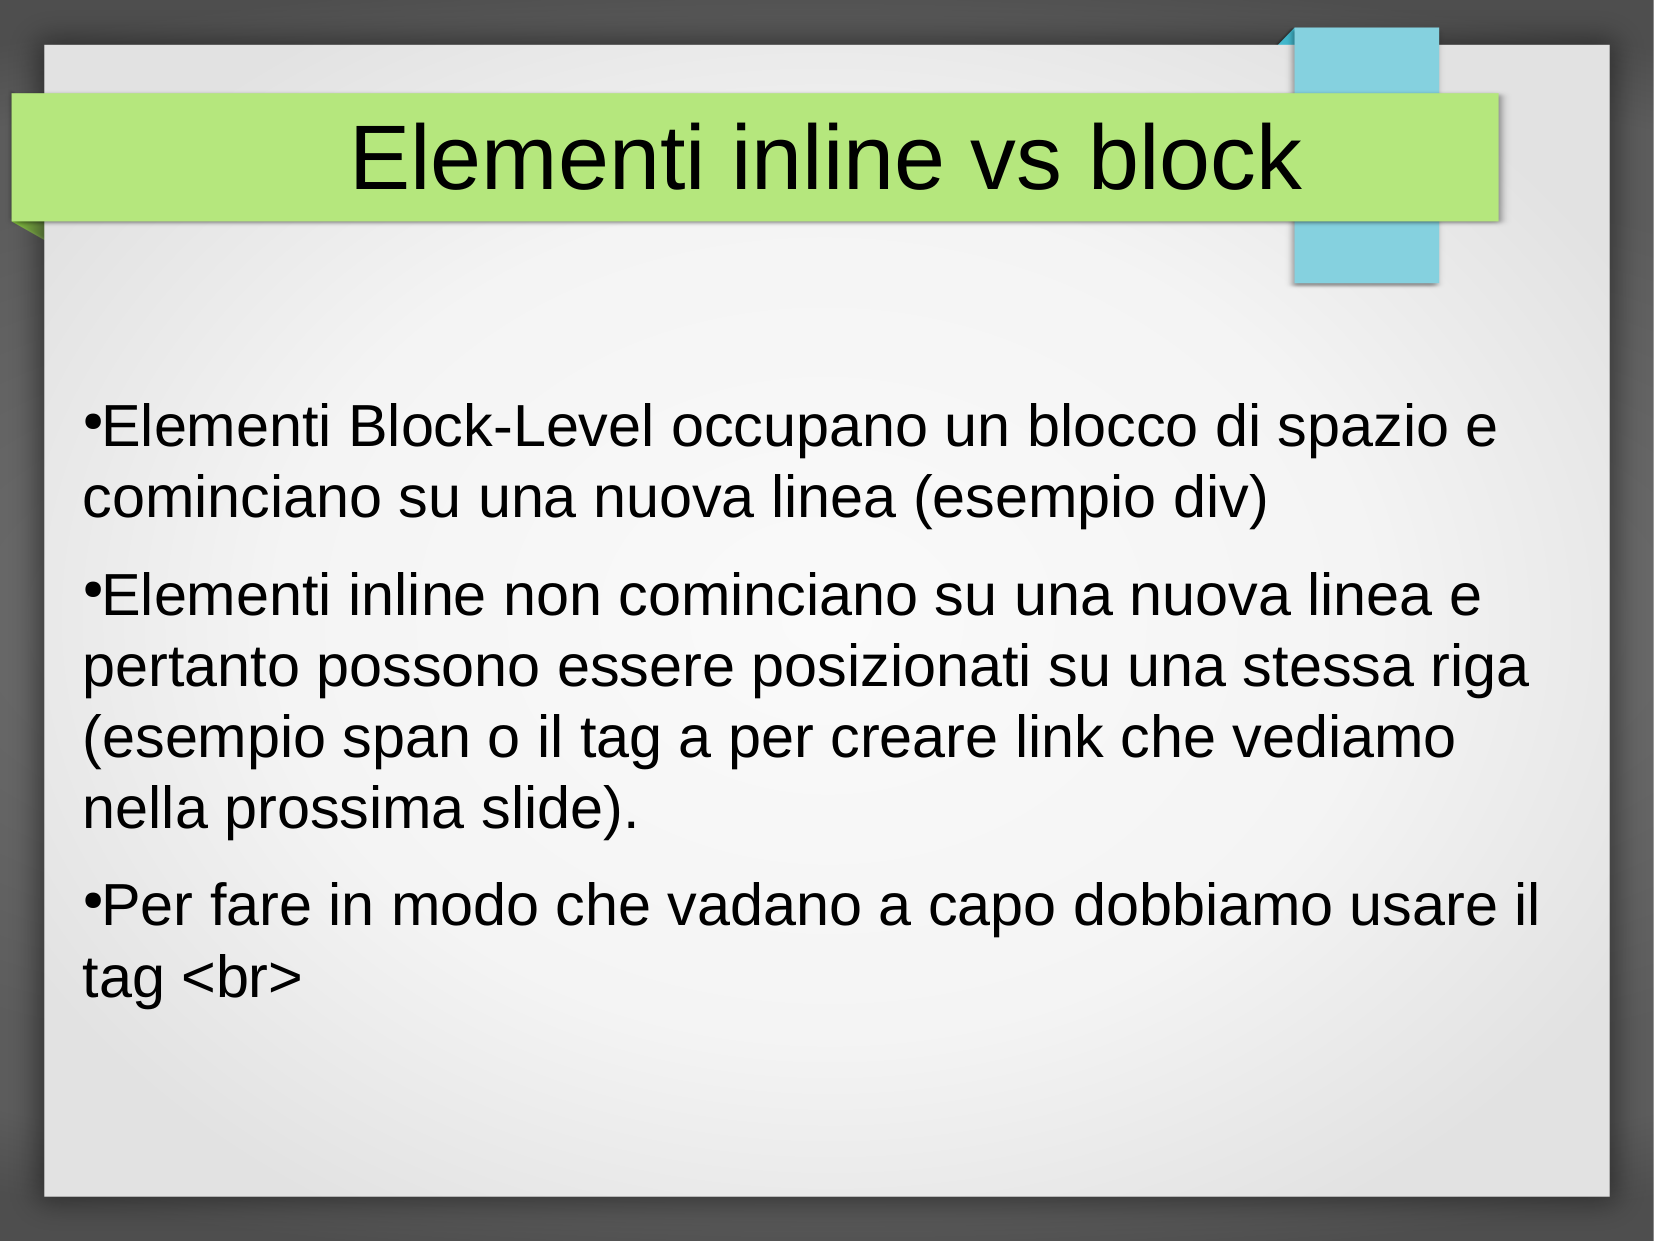

# Elementi inline vs block
Elementi Block-Level occupano un blocco di spazio e cominciano su una nuova linea (esempio div)
Elementi inline non cominciano su una nuova linea e pertanto possono essere posizionati su una stessa riga (esempio span o il tag a per creare link che vediamo nella prossima slide).
Per fare in modo che vadano a capo dobbiamo usare il tag <br>